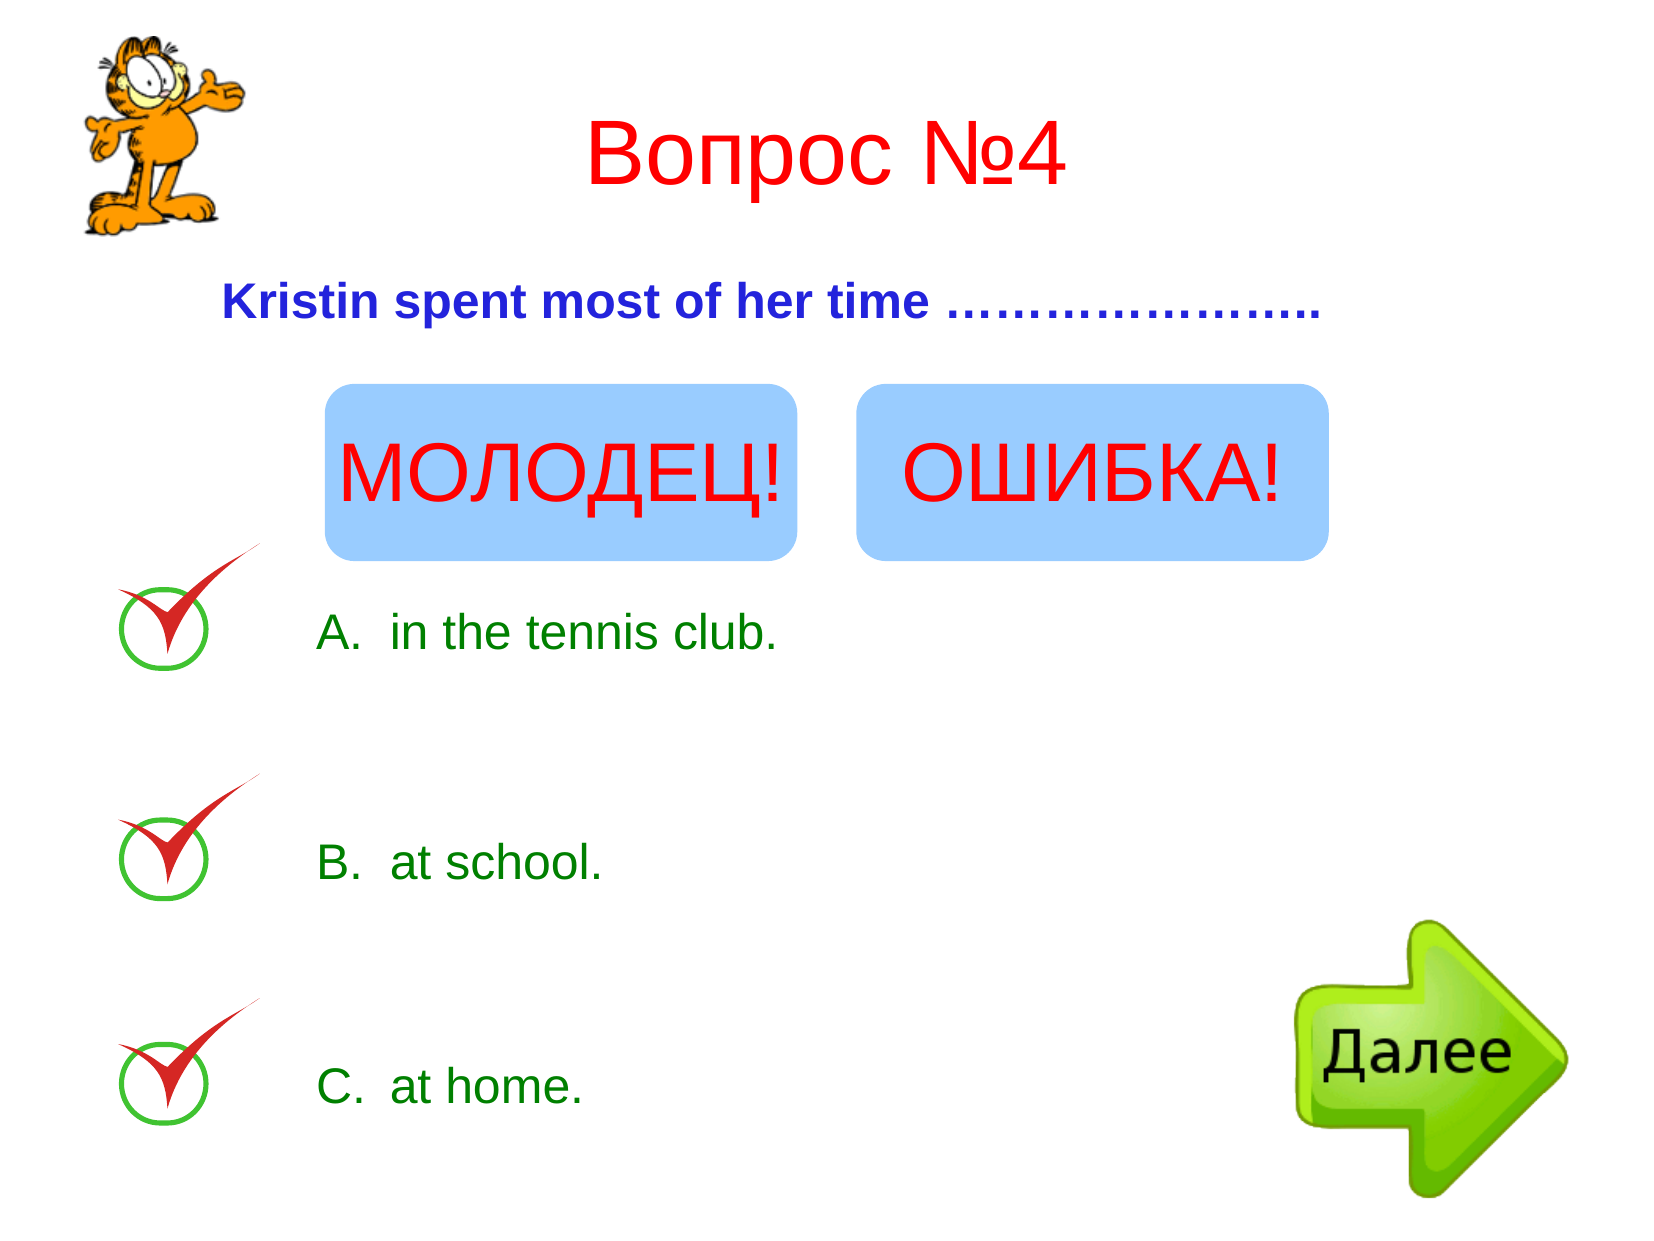

# Вопрос №4
Kristin spent most of her time …………………..
МОЛОДЕЦ!
ОШИБКА!
A.	in the tennis club.
B.	at school.
C.	at home.